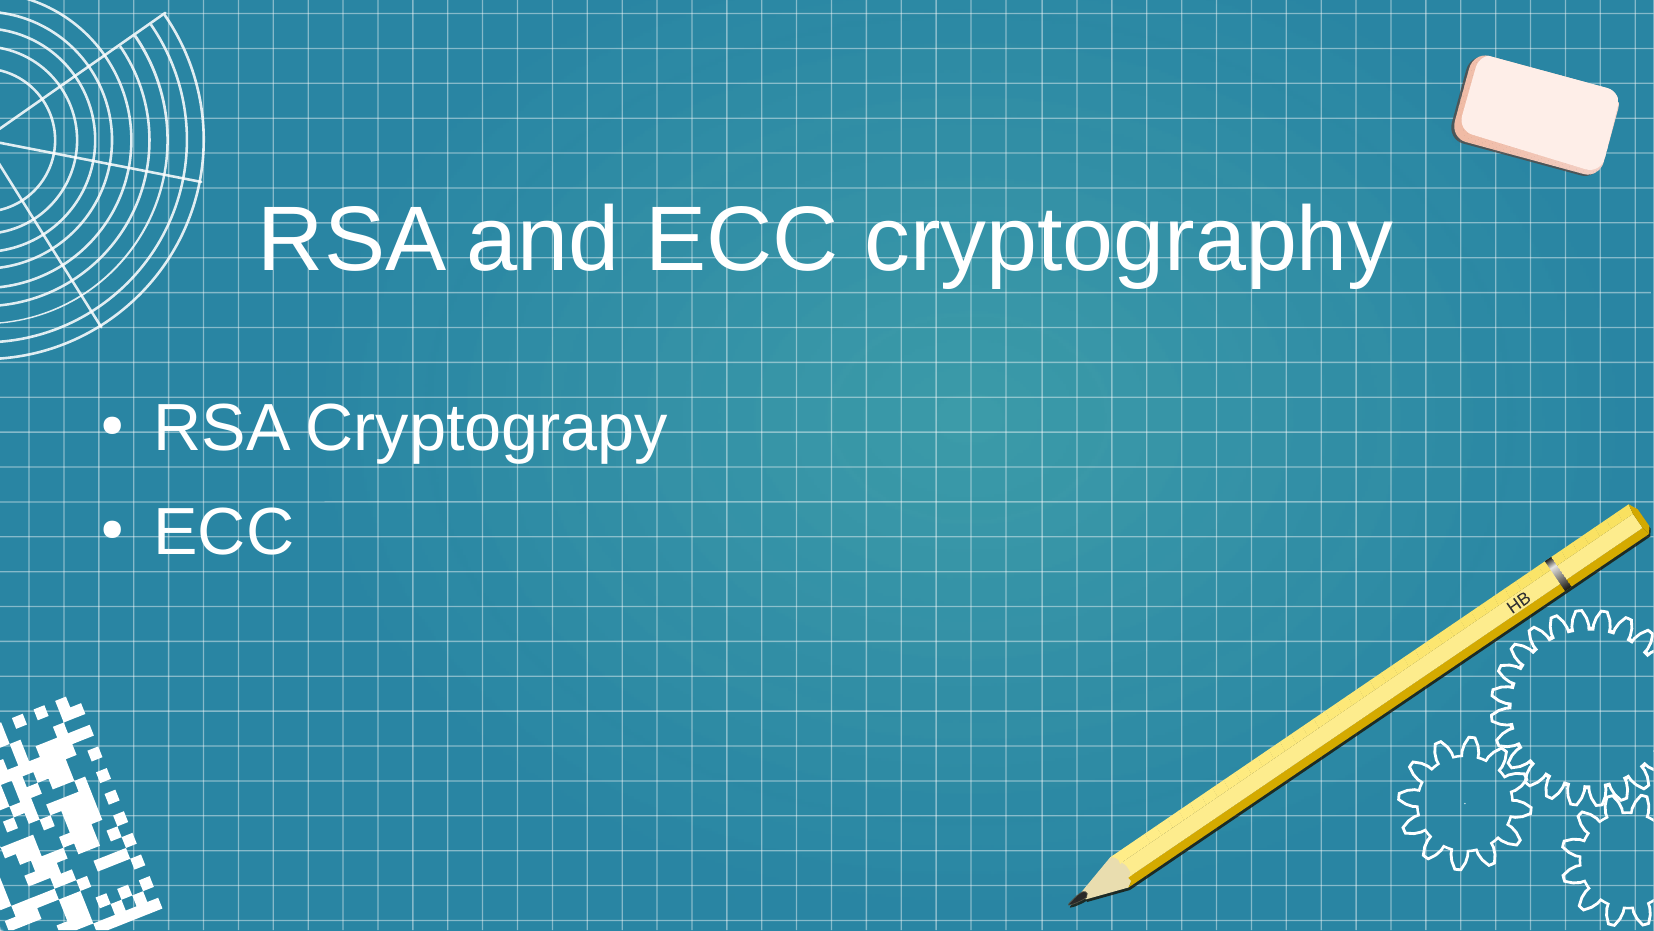

# RSA and ECC cryptography
RSA Cryptograpy
ECC